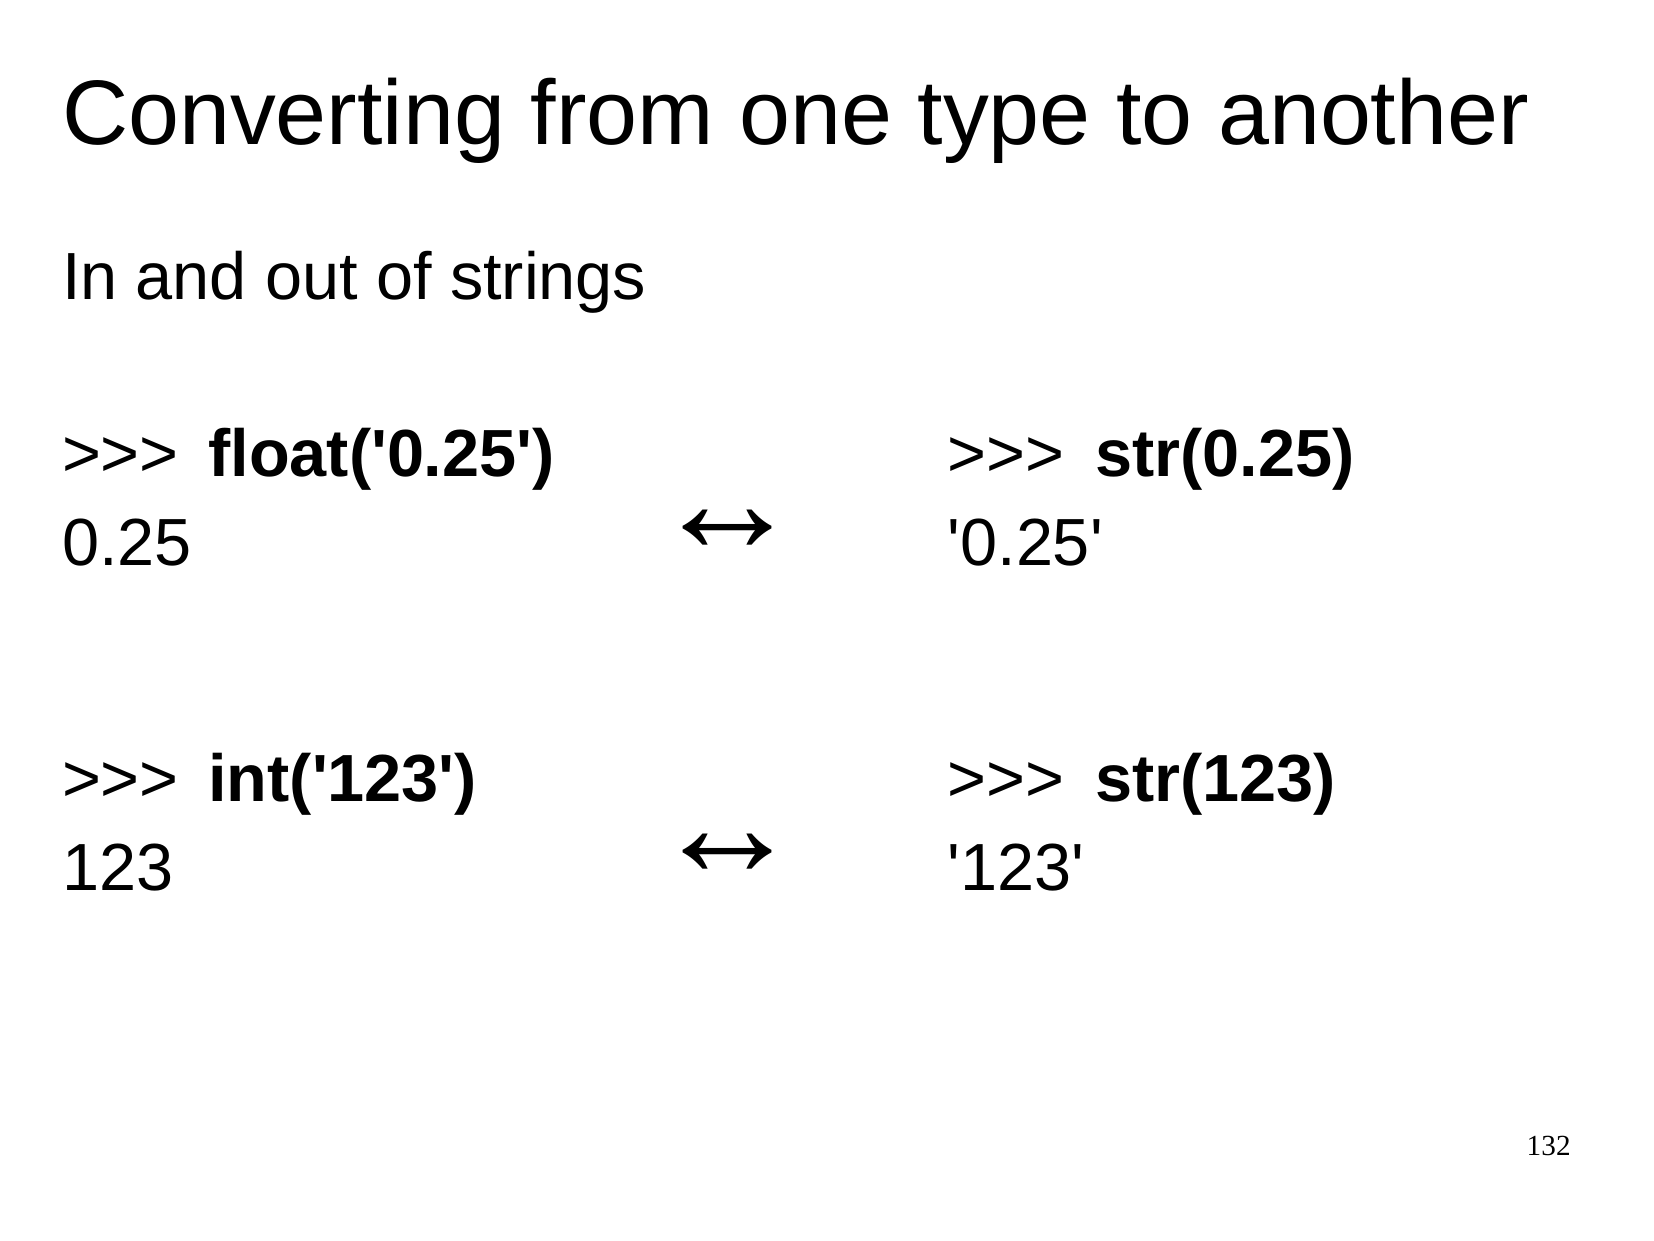

Converting from one type to another
In and out of strings
>>>
float('0.25')
↔
>>>
str(0.25)
0.25
'0.25'
>>>
int('123')
↔
>>>
str(123)
123
'123'
132